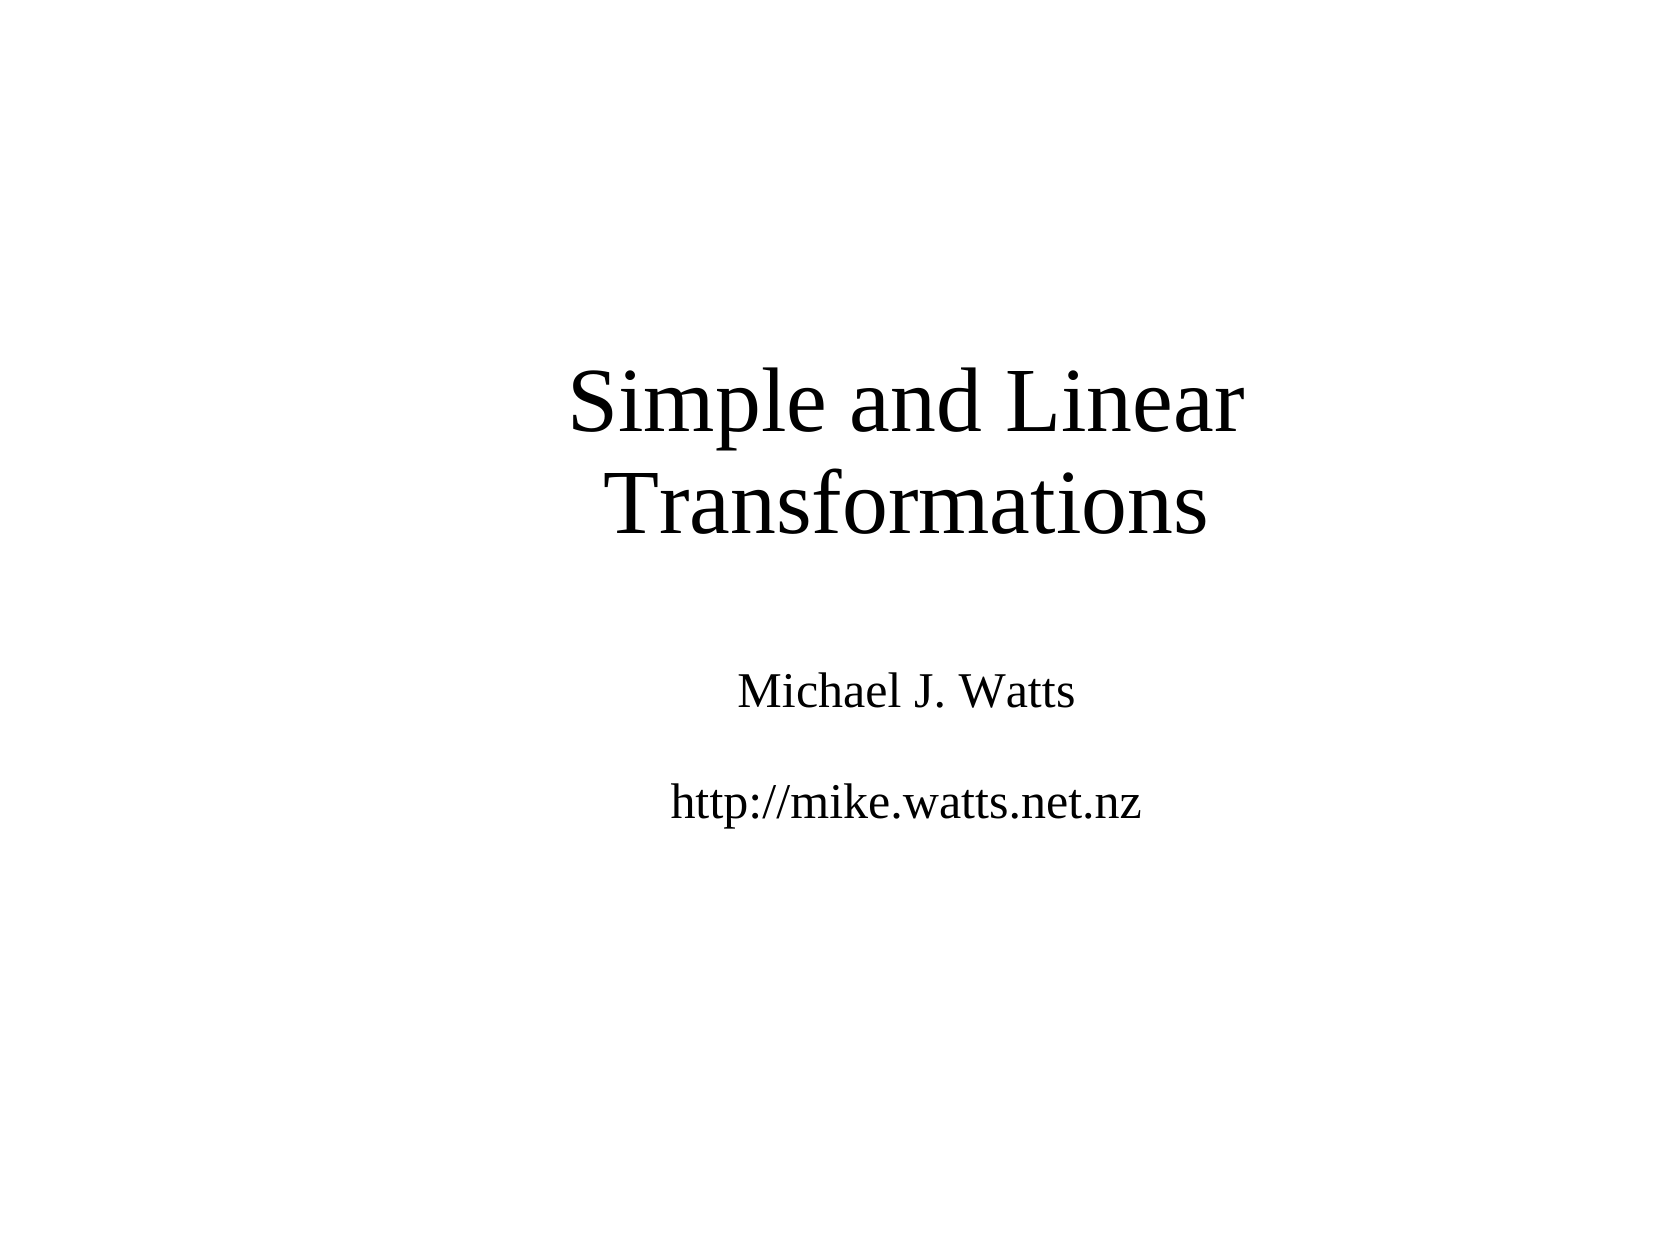

Simple and Linear Transformations
Michael J. Watts
http://mike.watts.net.nz